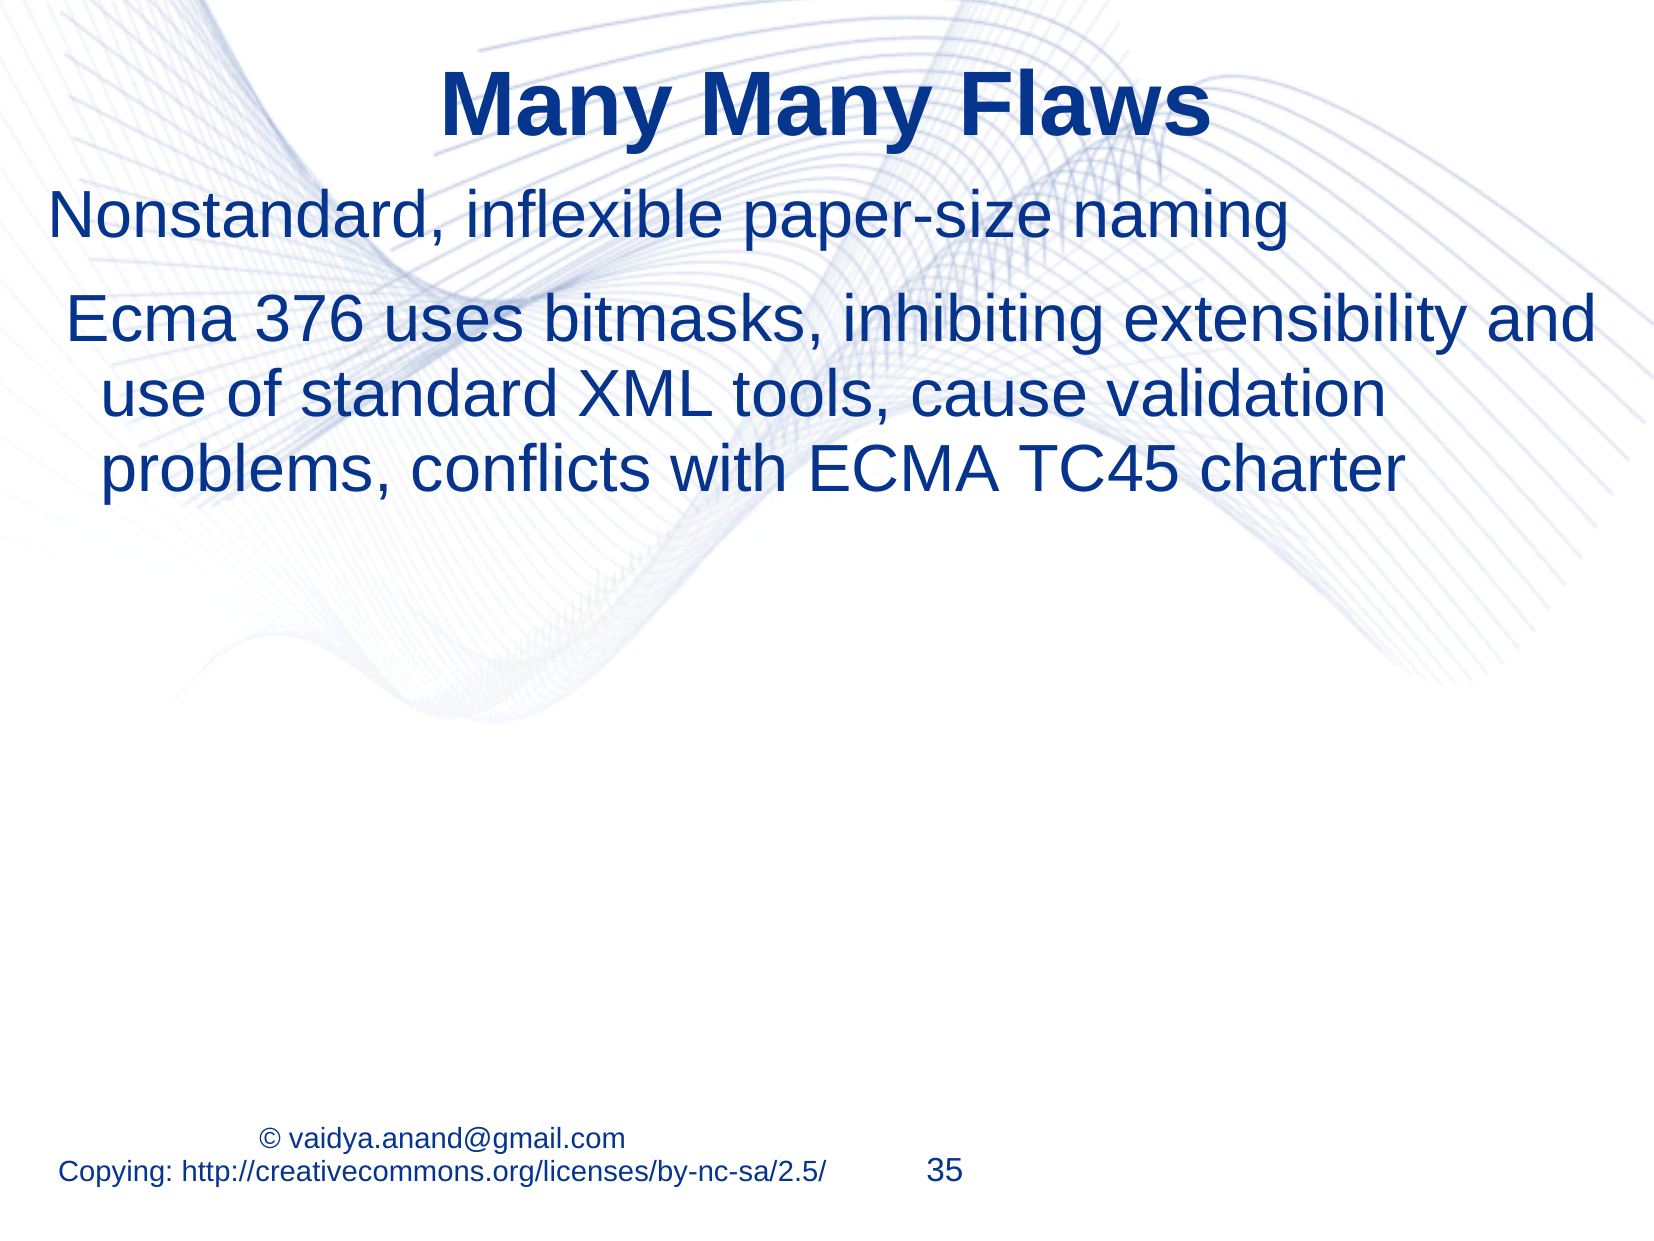

# Many Many Flaws
Nonstandard, inflexible paper-size naming
 Ecma 376 uses bitmasks, inhibiting extensibility and use of standard XML tools, cause validation problems, conflicts with ECMA TC45 charter
http://www.broffice.org
35